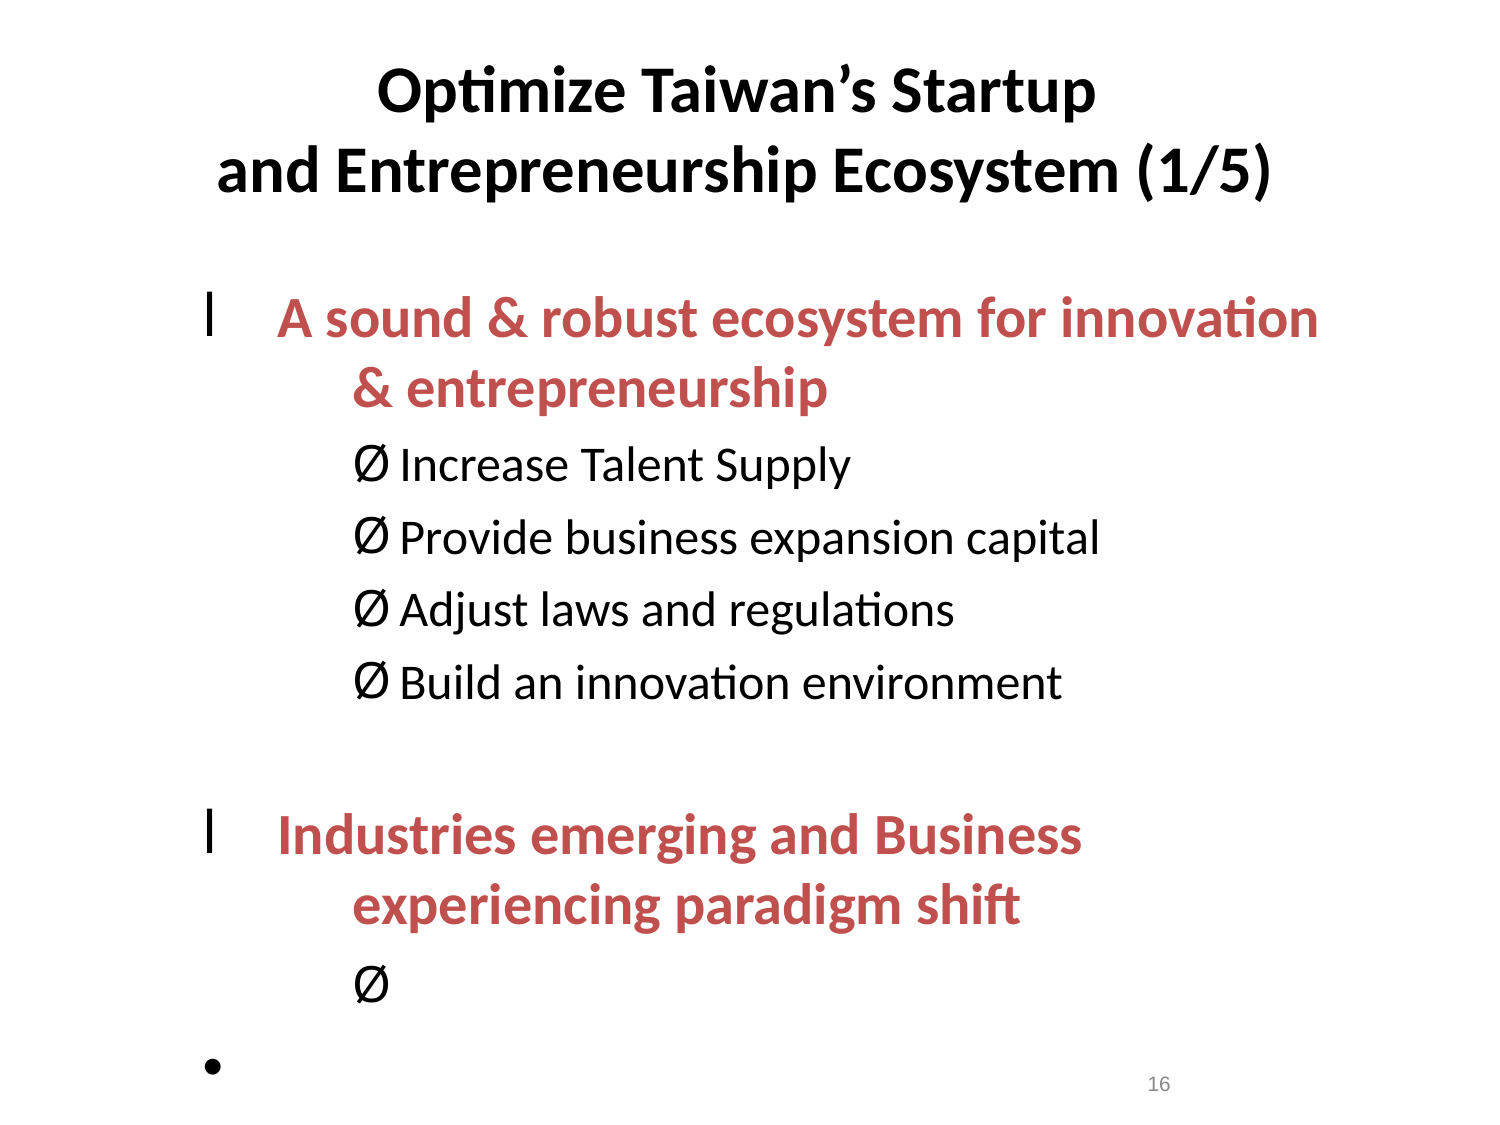

# Optimize Taiwan’s Startup and Entrepreneurship Ecosystem (1/5)
A sound & robust ecosystem for innovation & entrepreneurship
Increase Talent Supply
Provide business expansion capital
Adjust laws and regulations
Build an innovation environment
Industries emerging and Business experiencing paradigm shift
16